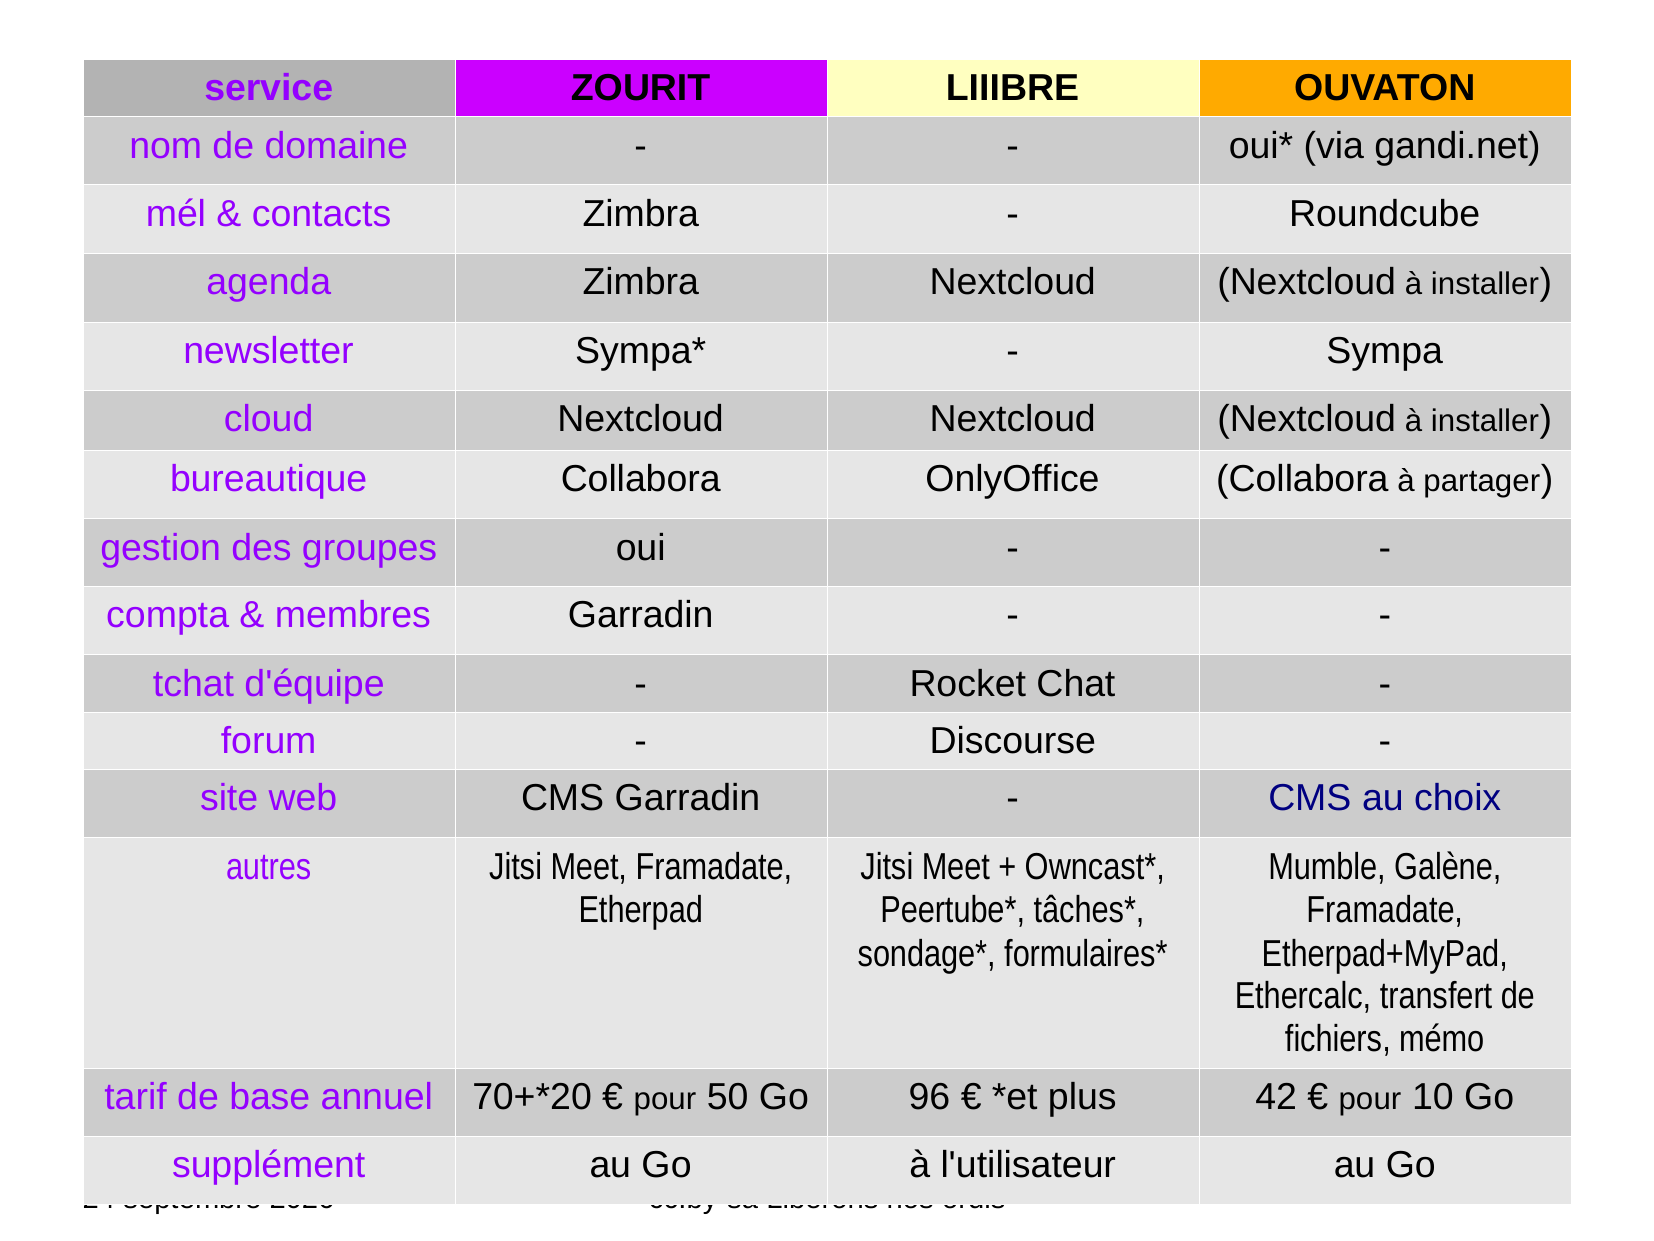

| service | ZOURIT | LIIIBRE | OUVATON |
| --- | --- | --- | --- |
| nom de domaine | - | - | oui\* (via gandi.net) |
| mél & contacts | Zimbra | - | Roundcube |
| agenda | Zimbra | Nextcloud | (Nextcloud à installer) |
| newsletter | Sympa\* | - | Sympa |
| cloud | Nextcloud | Nextcloud | (Nextcloud à installer) |
| bureautique | Collabora | OnlyOffice | (Collabora à partager) |
| gestion des groupes | oui | - | - |
| compta & membres | Garradin | - | - |
| tchat d'équipe | - | Rocket Chat | - |
| forum | - | Discourse | - |
| site web | CMS Garradin | - | CMS au choix |
| autres | Jitsi Meet, Framadate, Etherpad | Jitsi Meet + Owncast\*, Peertube\*, tâches\*, sondage\*, formulaires\* | Mumble, Galène, Framadate, Etherpad+MyPad, Ethercalc, transfert de fichiers, mémo |
| tarif de base annuel | 70+\*20 € pour 50 Go | 96 € \*et plus | 42 € pour 10 Go |
| supplément | au Go | à l'utilisateur | au Go |
cc:by-sa Libérons nos ordis
19